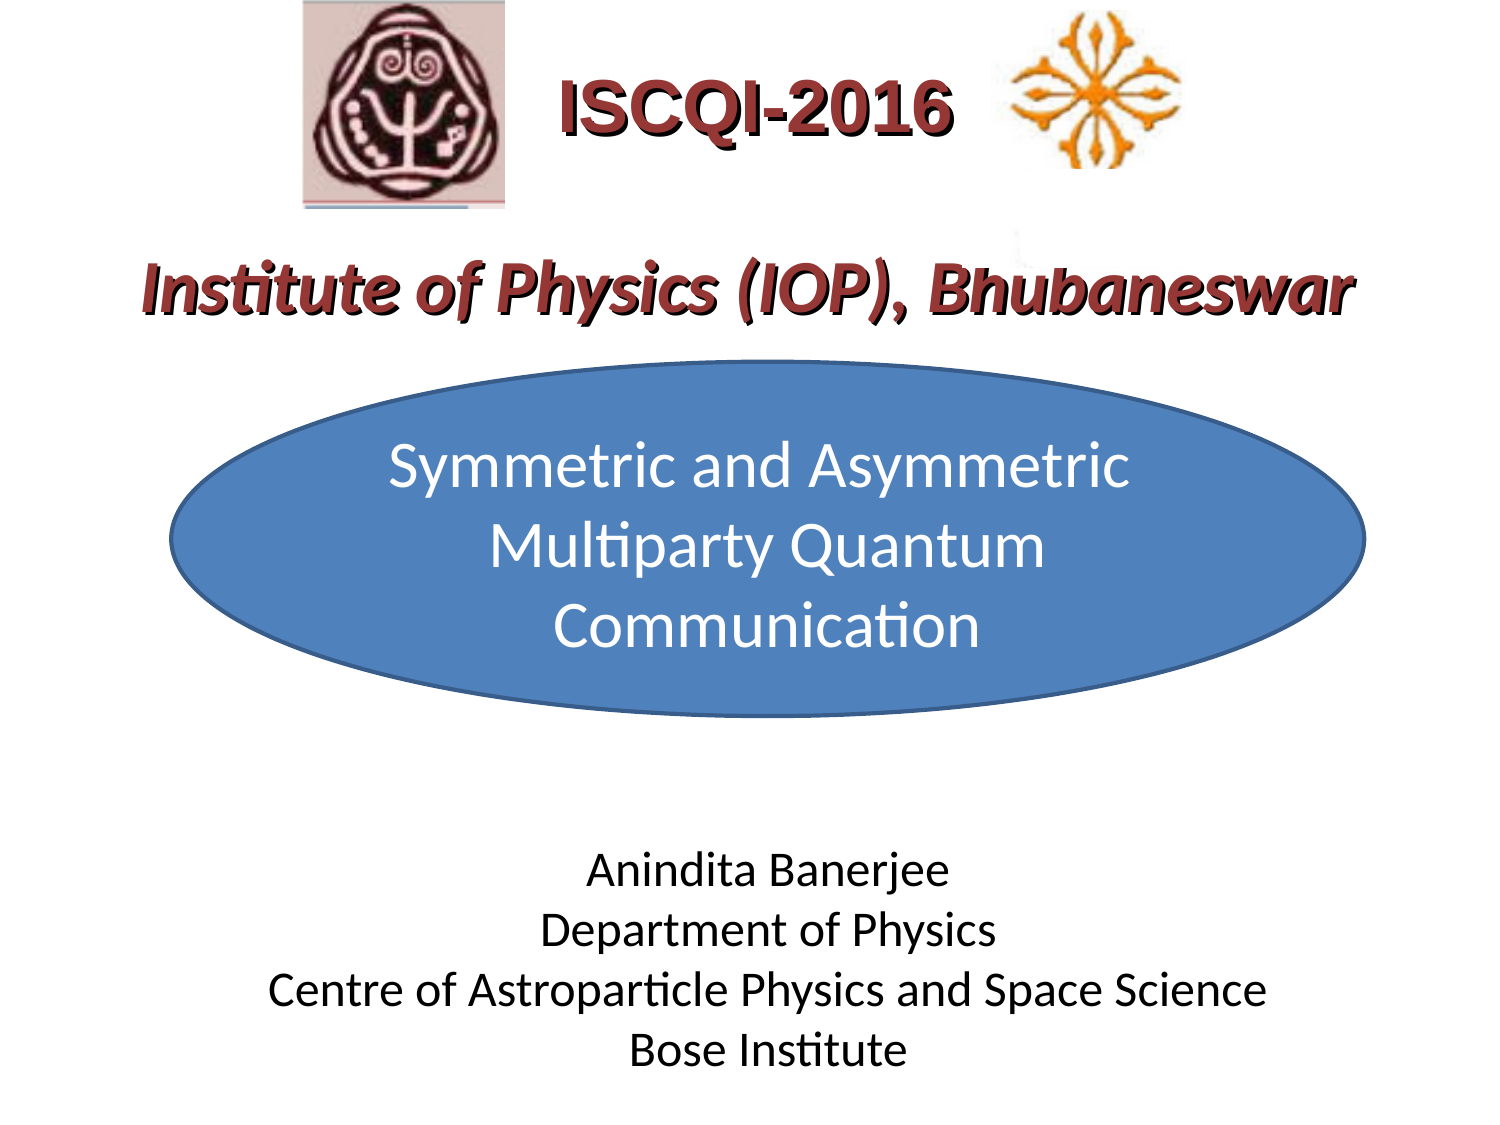

ISCQI-2016
Institute of Physics (IOP), Bhubaneswar
Symmetric and Asymmetric
Multiparty Quantum Communication
Anindita Banerjee
Department of Physics
Centre of Astroparticle Physics and Space Science
Bose Institute
QUANTUM CHANNEL
QUANTUM CHANNEL
AQD with G3
16 OPERATORS
2 OPERATORS
64 OPERATORS
64 OPERATORS
4C
6C
1C
6C
CASE 4
CASE 5
CASE 6
32 OPERATORS
QUANTUM CHANNEL
CASE 1
CASE 2
CASE 3
4 OPERATORS
QUANTUM CHANNEL
6C
5C
6C
2C
64 OPERATORS
QUANTUM CHANNEL
8 OPERATORS
QUANTUM CHANNEL
6C
6C
6C
3C
QUANTUM CHANNEL
QUANTUM CHANNEL
MAX QD